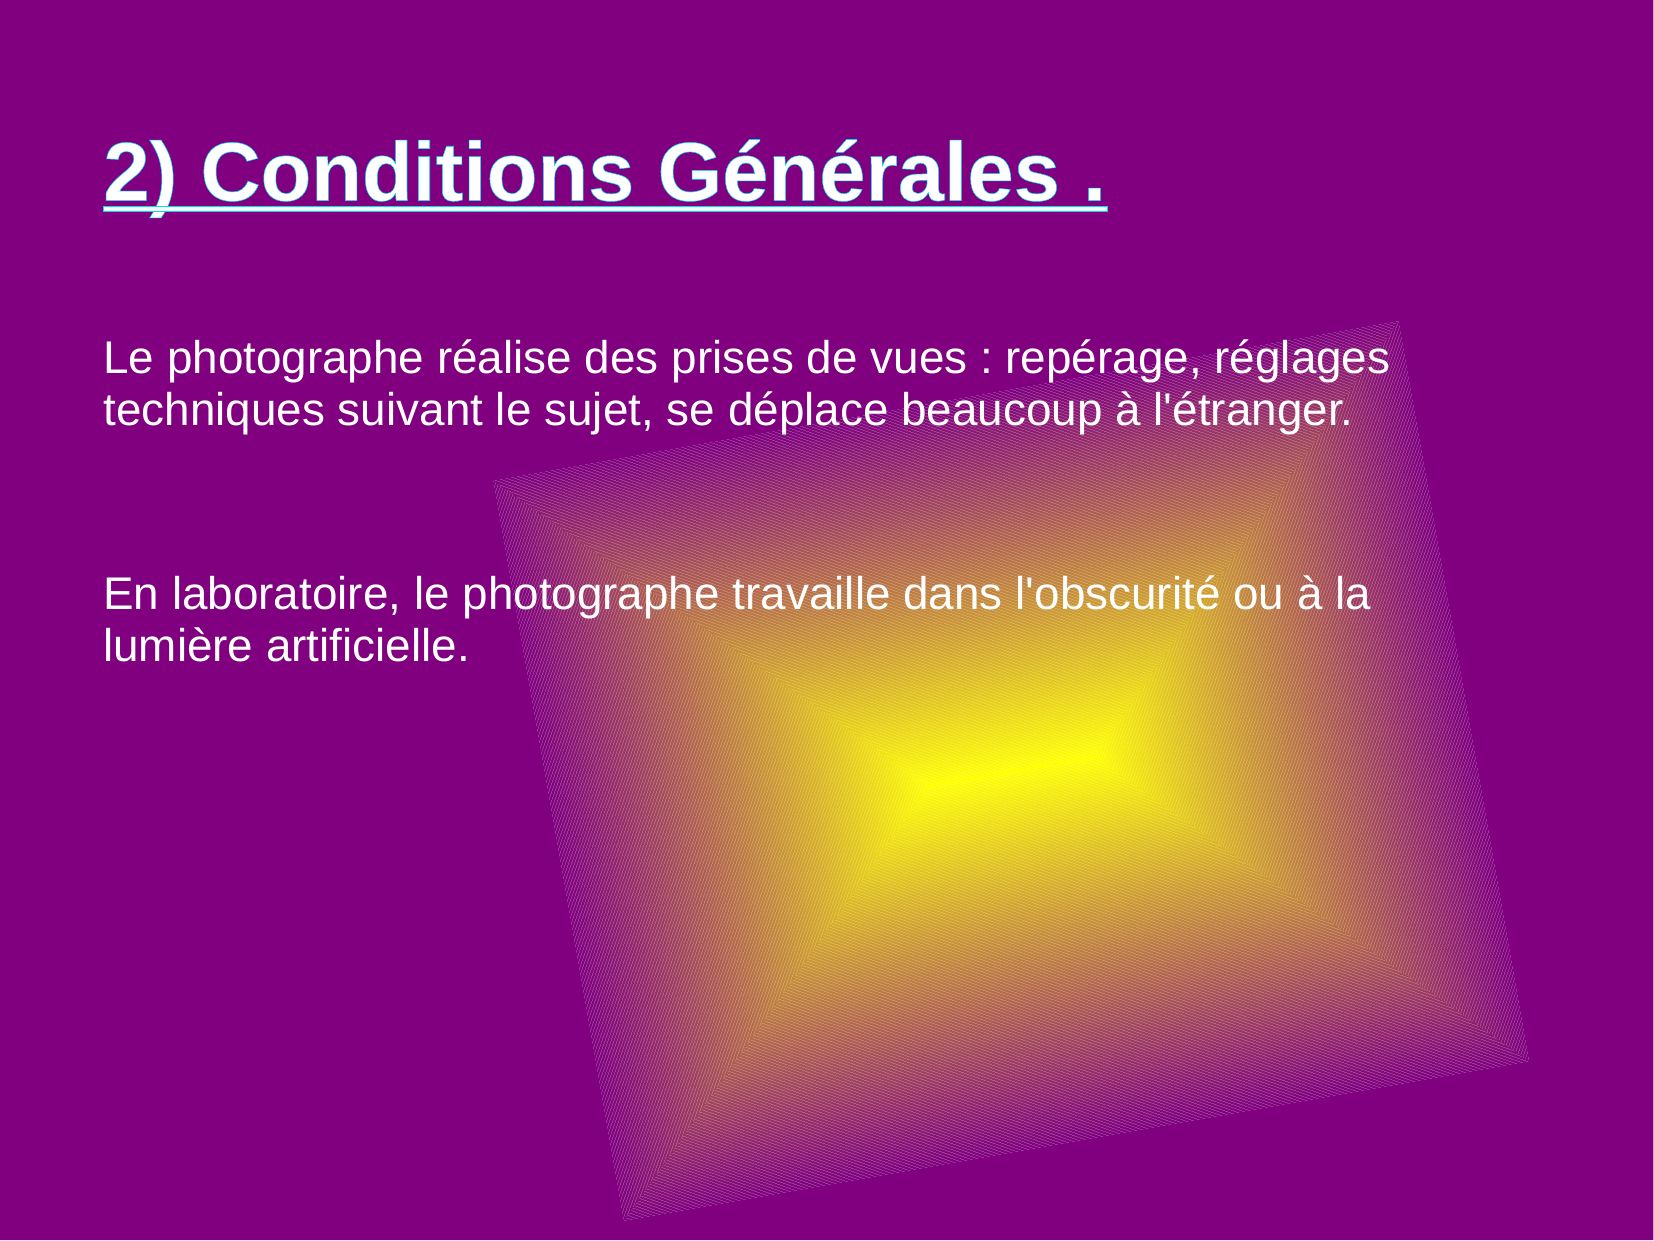

2) Conditions Générales .
Le photographe réalise des prises de vues : repérage, réglages techniques suivant le sujet, se déplace beaucoup à l'étranger.
En laboratoire, le photographe travaille dans l'obscurité ou à la lumière artificielle.